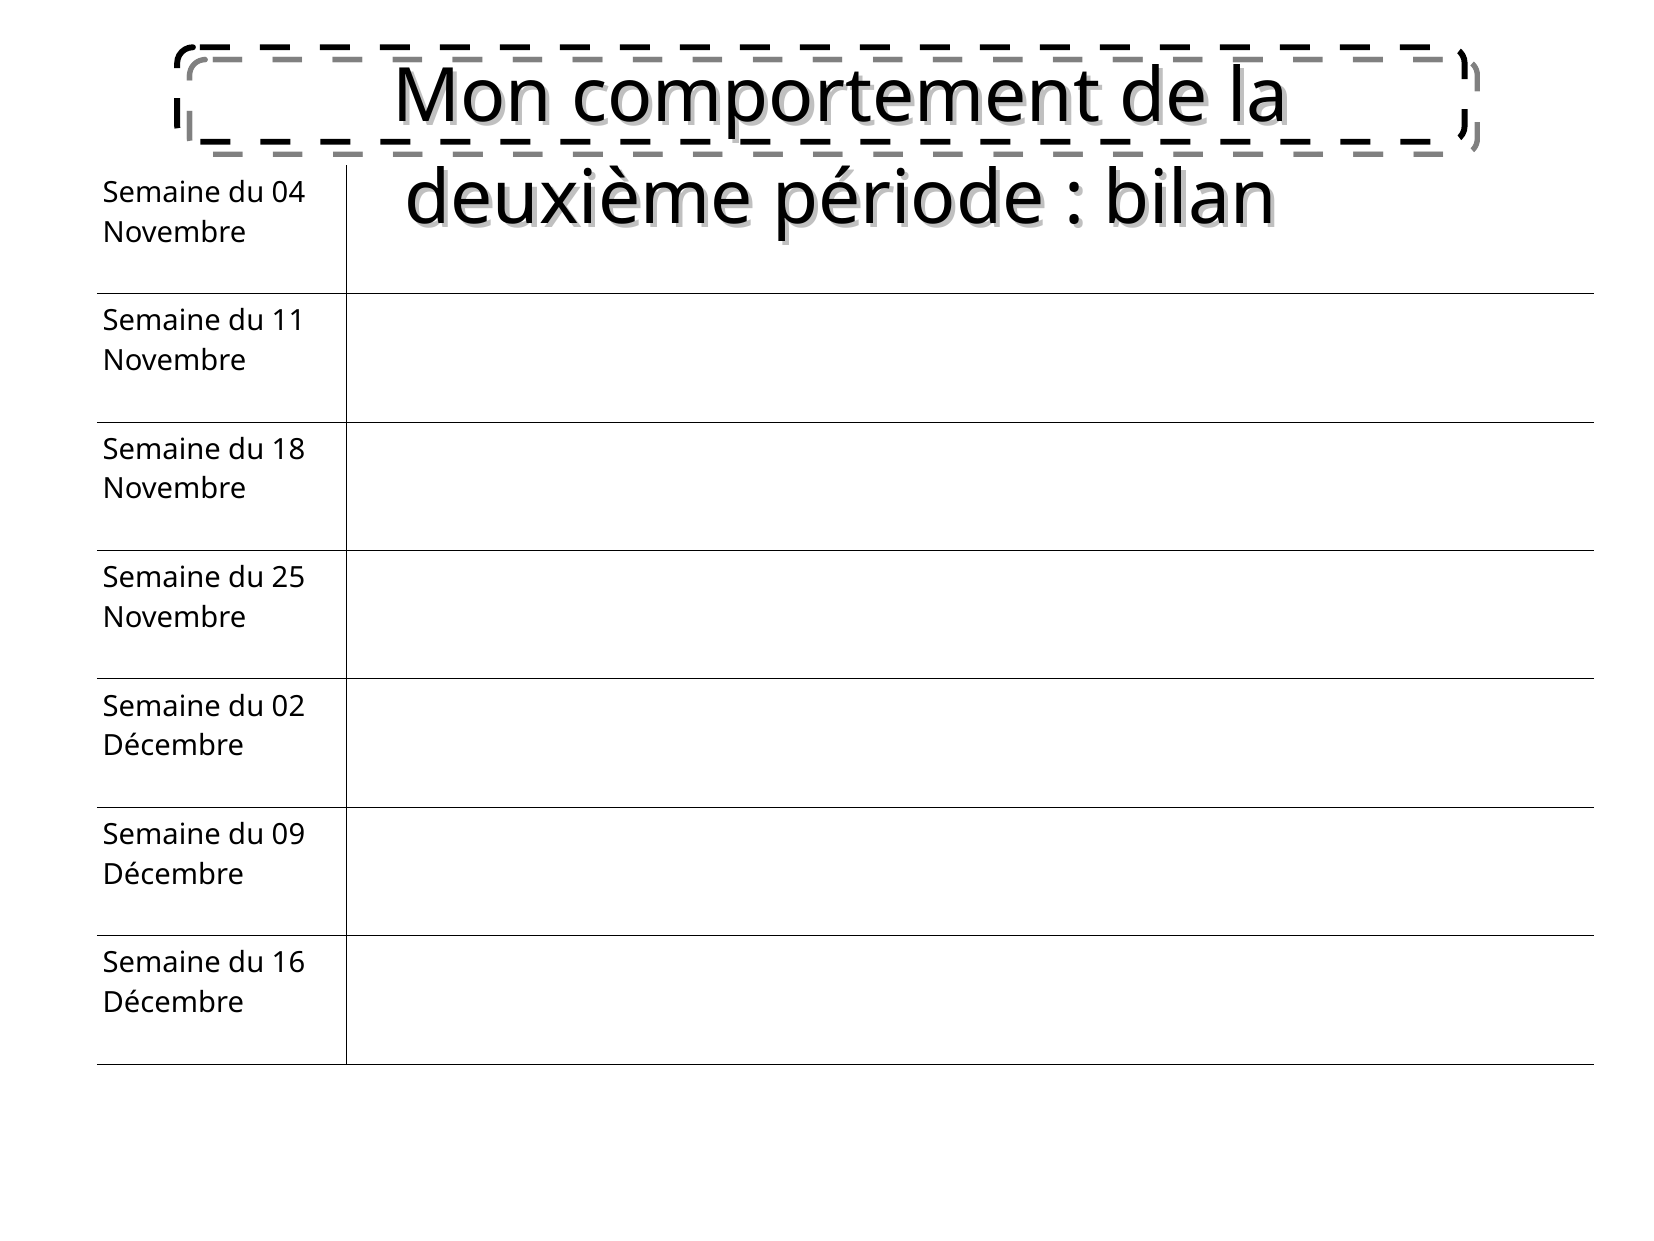

Mon comportement de la deuxième période : bilan
| Semaine du 04 Novembre | |
| --- | --- |
| Semaine du 11 Novembre | |
| Semaine du 18 Novembre | |
| Semaine du 25 Novembre | |
| Semaine du 02 Décembre | |
| Semaine du 09 Décembre | |
| Semaine du 16 Décembre | |